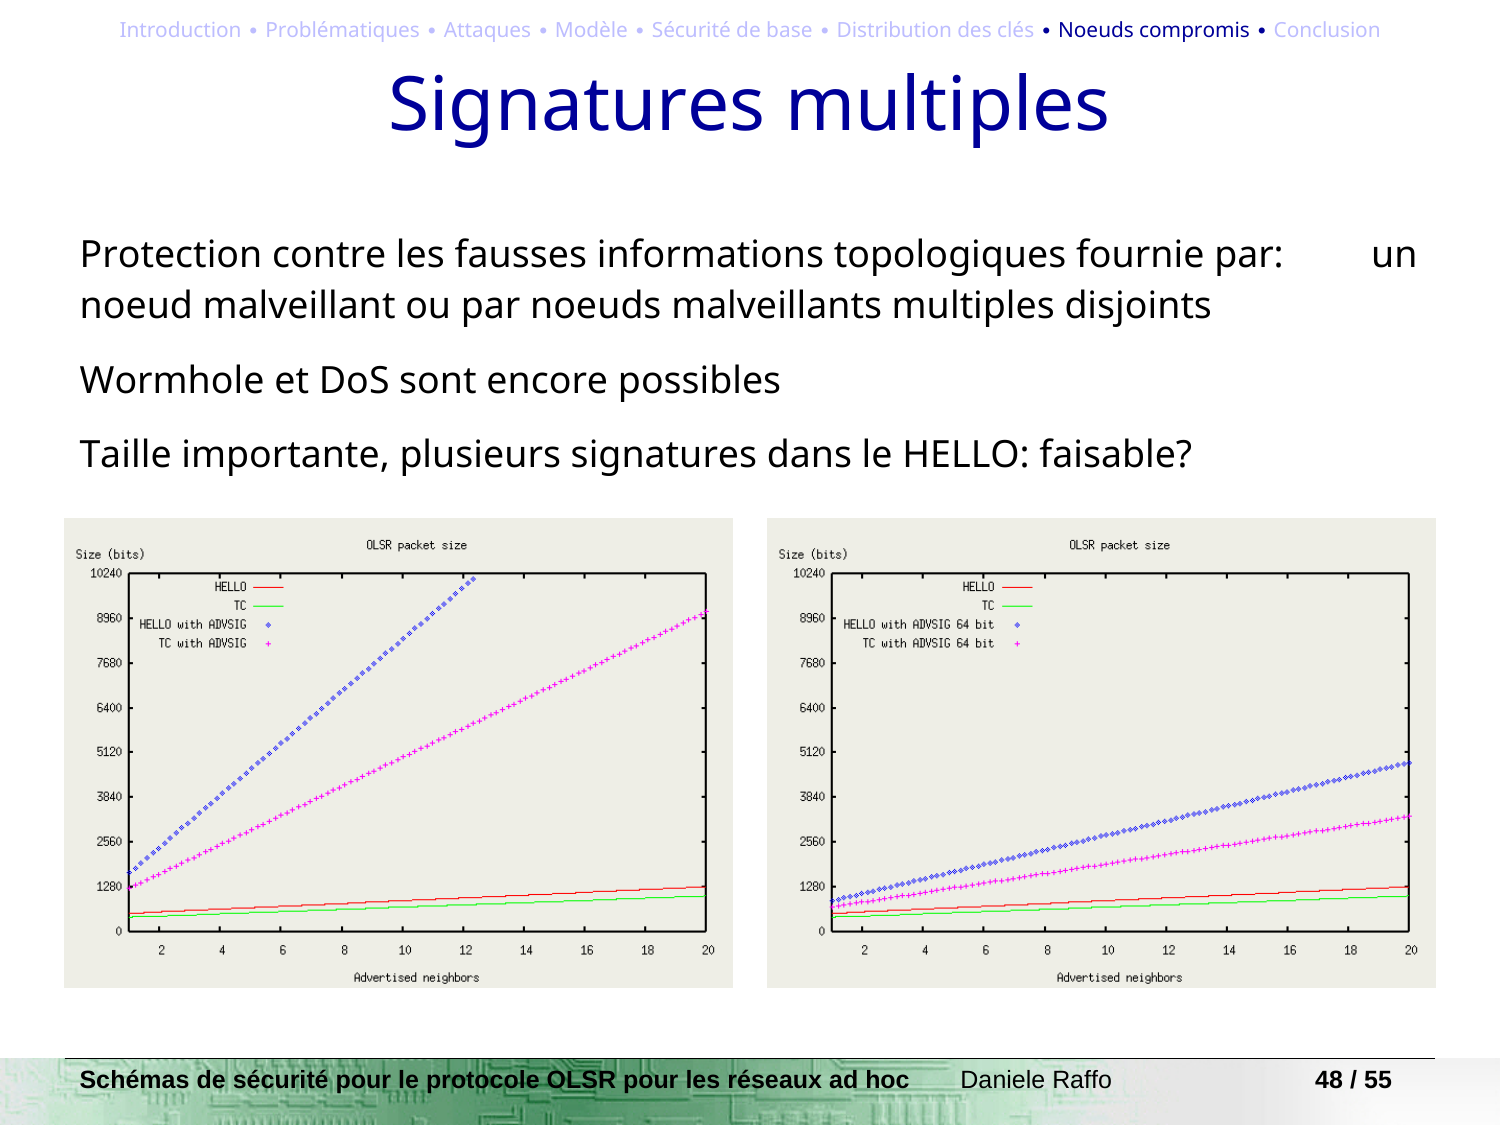

Introduction ∙ Problématiques ∙ Attaques ∙ Modèle ∙ Sécurité de base ∙ Distribution des clés ∙ Noeuds compromis ∙ Conclusion
Signatures multiples
Protection contre les fausses informations topologiques fournie par: un noeud malveillant ou par noeuds malveillants multiples disjoints
Wormhole et DoS sont encore possibles
Taille importante, plusieurs signatures dans le HELLO: faisable?
48
Schémas de sécurité pour le protocole OLSR pour les réseaux ad hoc Daniele Raffo